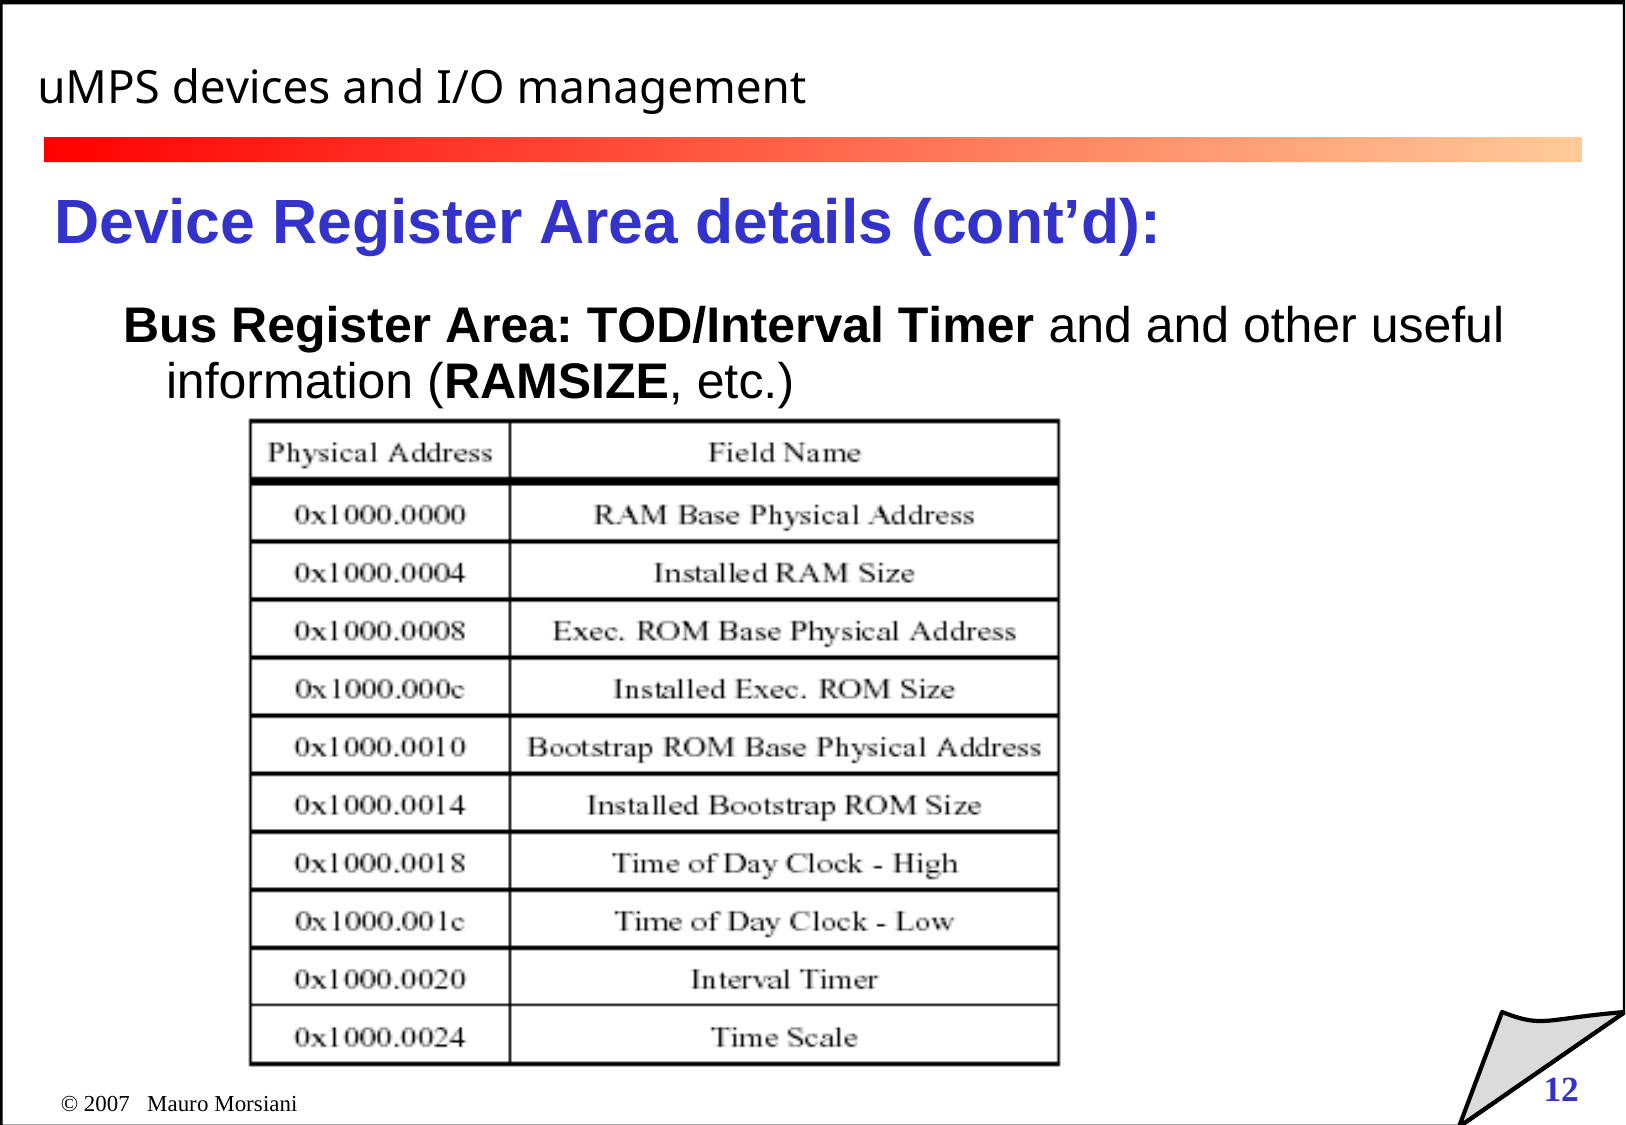

# uMPS devices and I/O management
Device Register Area details (cont’d):
Bus Register Area: TOD/Interval Timer and and other useful information (RAMSIZE, etc.)